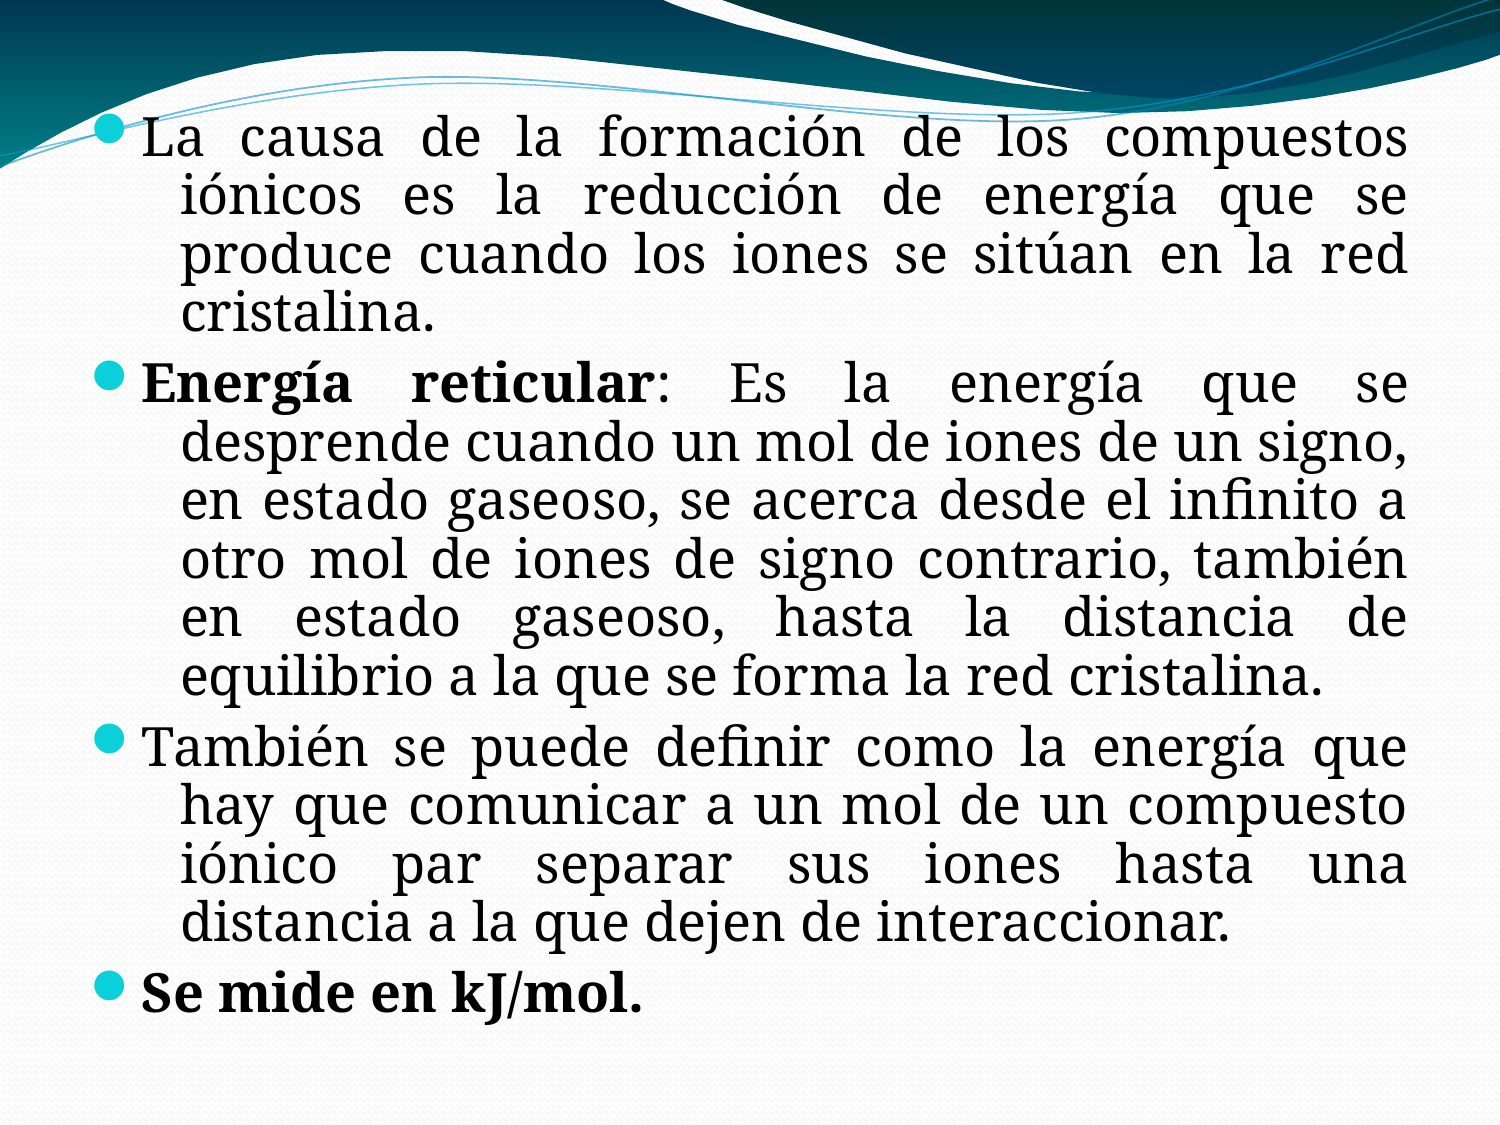

# La causa de la formación de los compuestos iónicos es la reducción de energía que se produce cuando los iones se sitúan en la red cristalina.
Energía reticular: Es la energía que se desprende cuando un mol de iones de un signo, en estado gaseoso, se acerca desde el infinito a otro mol de iones de signo contrario, también en estado gaseoso, hasta la distancia de equilibrio a la que se forma la red cristalina.
También se puede definir como la energía que hay que comunicar a un mol de un compuesto iónico par separar sus iones hasta una distancia a la que dejen de interaccionar.
Se mide en kJ/mol.